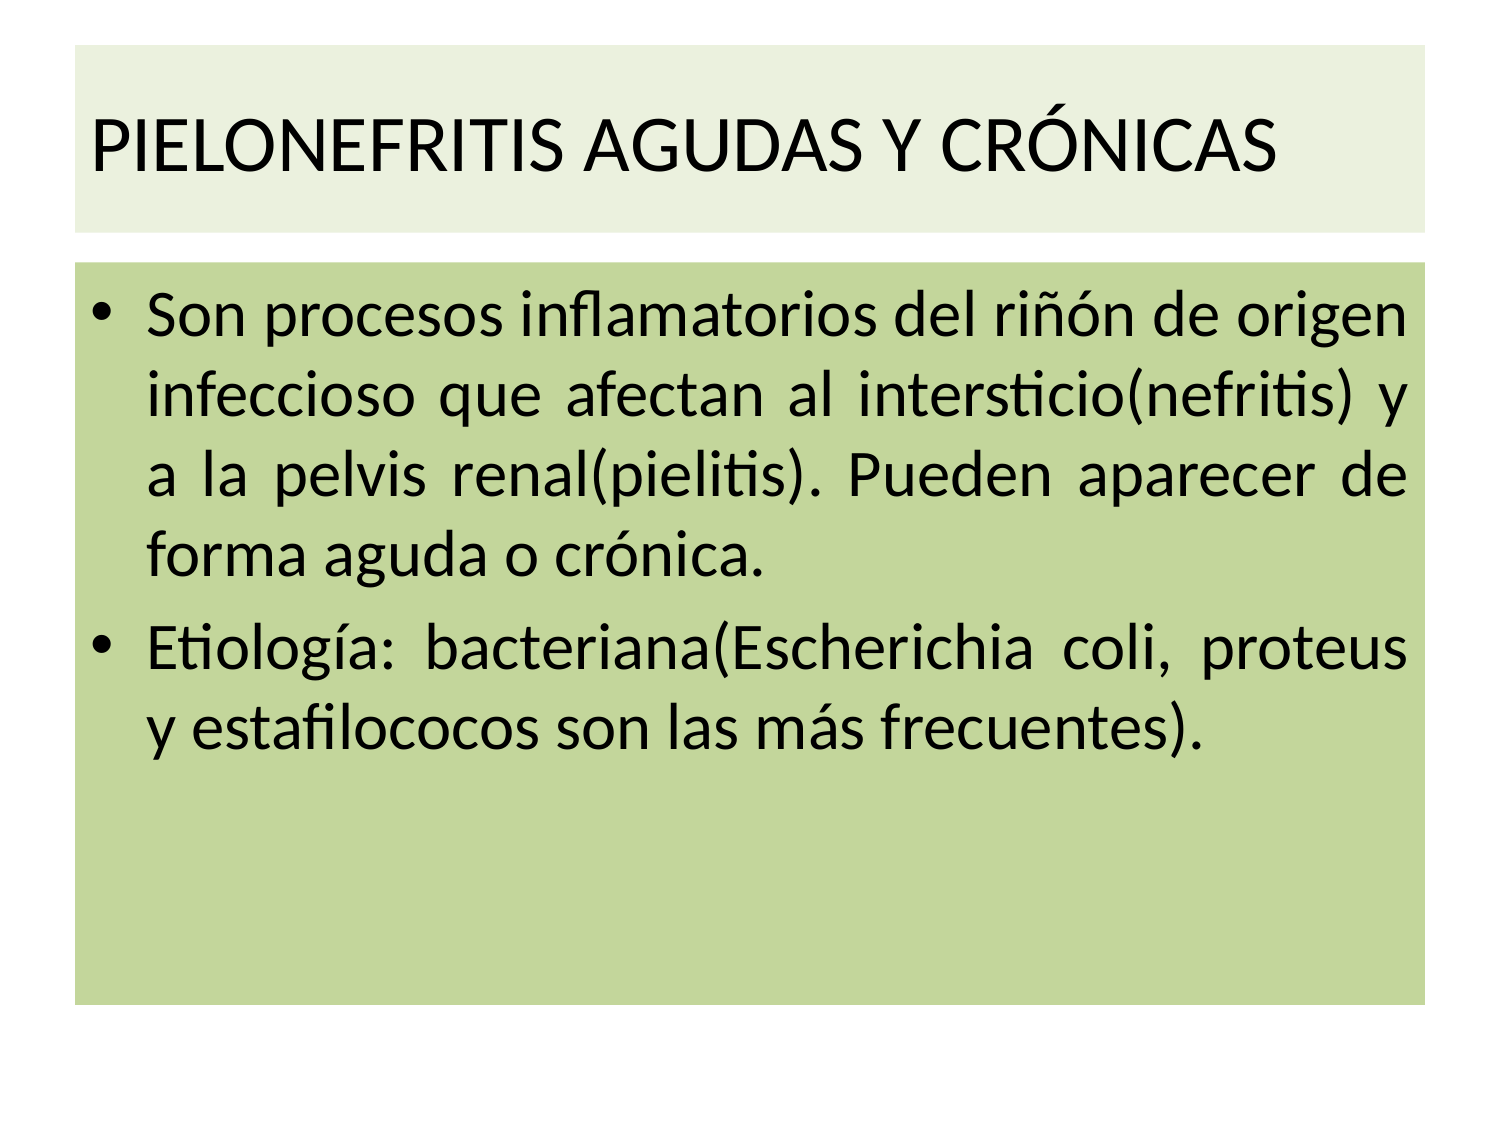

# PIELONEFRITIS AGUDAS Y CRÓNICAS
Son procesos inflamatorios del riñón de origen infeccioso que afectan al intersticio(nefritis) y a la pelvis renal(pielitis). Pueden aparecer de forma aguda o crónica.
Etiología: bacteriana(Escherichia coli, proteus y estafilococos son las más frecuentes).